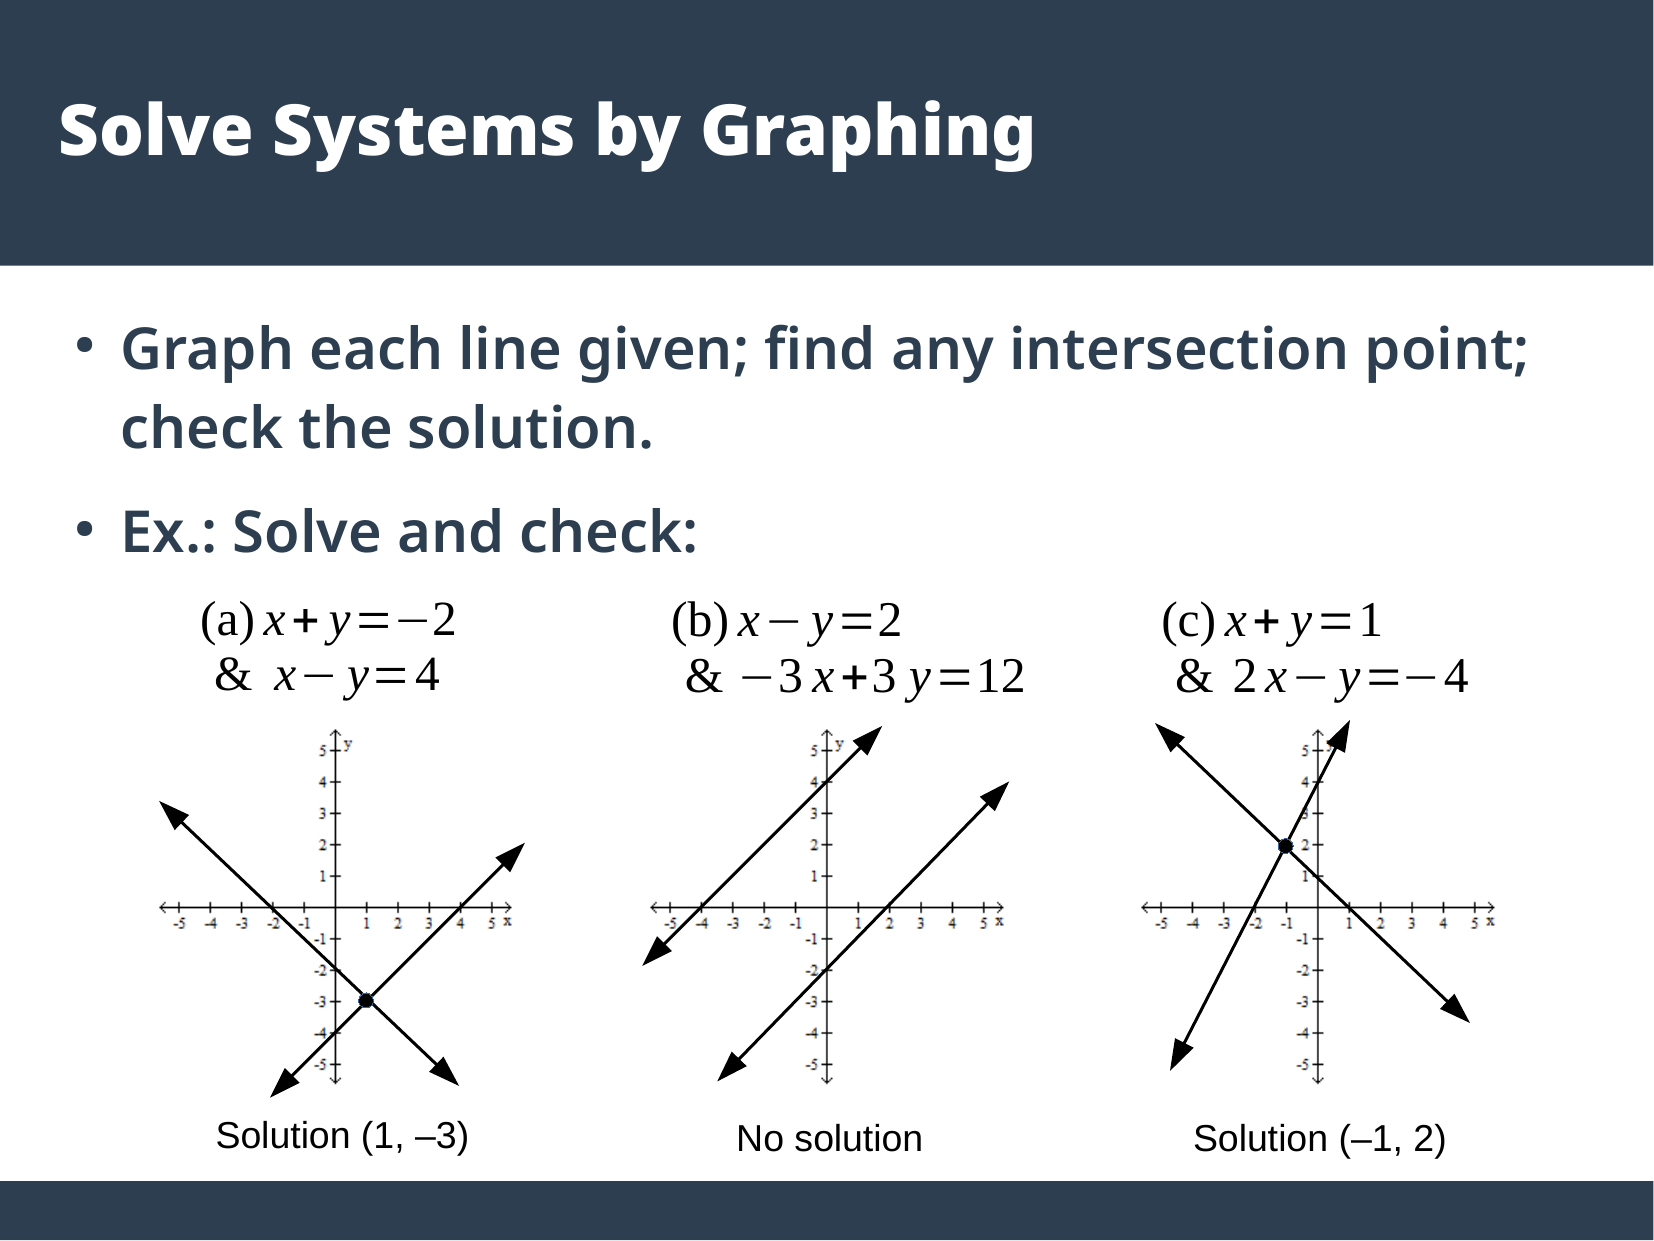

# Solve Systems by Graphing
Graph each line given; find any intersection point; check the solution.
Ex.: Solve and check:
Solution (1, –3)
No solution
Solution (–1, 2)